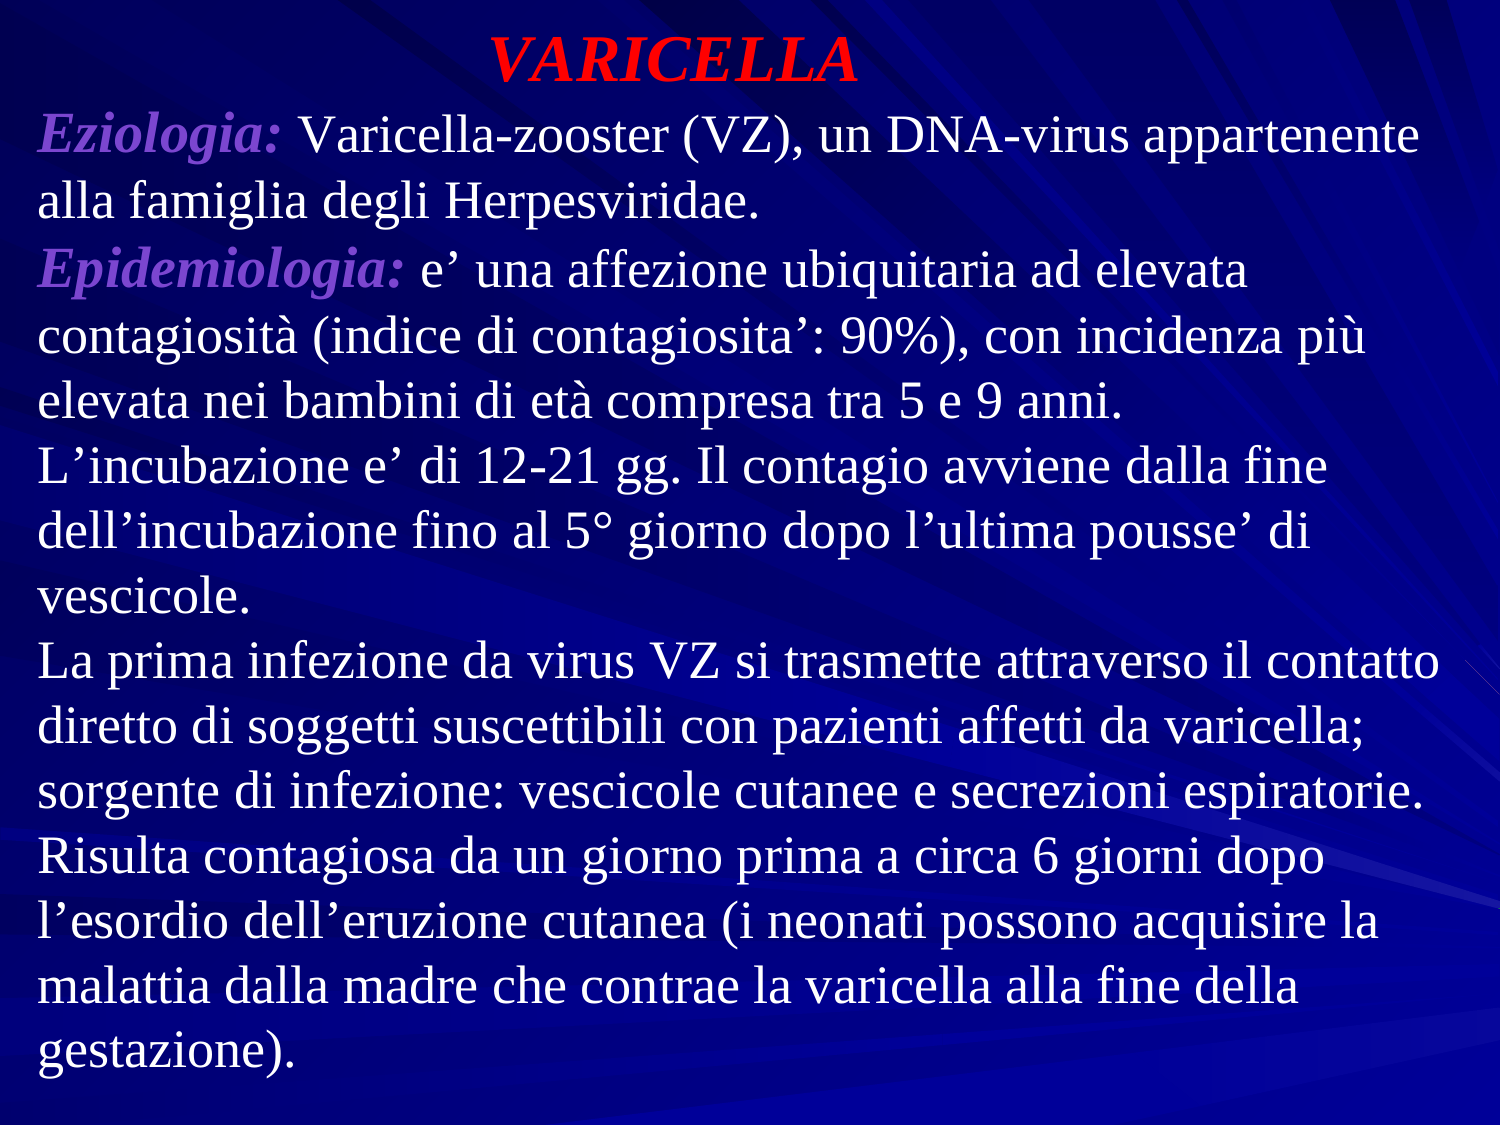

VARICELLA
Eziologia: Varicella-zooster (VZ), un DNA-virus appartenente alla famiglia degli Herpesviridae.
Epidemiologia: e’ una affezione ubiquitaria ad elevata contagiosità (indice di contagiosita’: 90%), con incidenza più elevata nei bambini di età compresa tra 5 e 9 anni.
L’incubazione e’ di 12-21 gg. Il contagio avviene dalla fine dell’incubazione fino al 5° giorno dopo l’ultima pousse’ di vescicole.
La prima infezione da virus VZ si trasmette attraverso il contatto diretto di soggetti suscettibili con pazienti affetti da varicella; sorgente di infezione: vescicole cutanee e secrezioni espiratorie.
Risulta contagiosa da un giorno prima a circa 6 giorni dopo l’esordio dell’eruzione cutanea (i neonati possono acquisire la malattia dalla madre che contrae la varicella alla fine della gestazione).